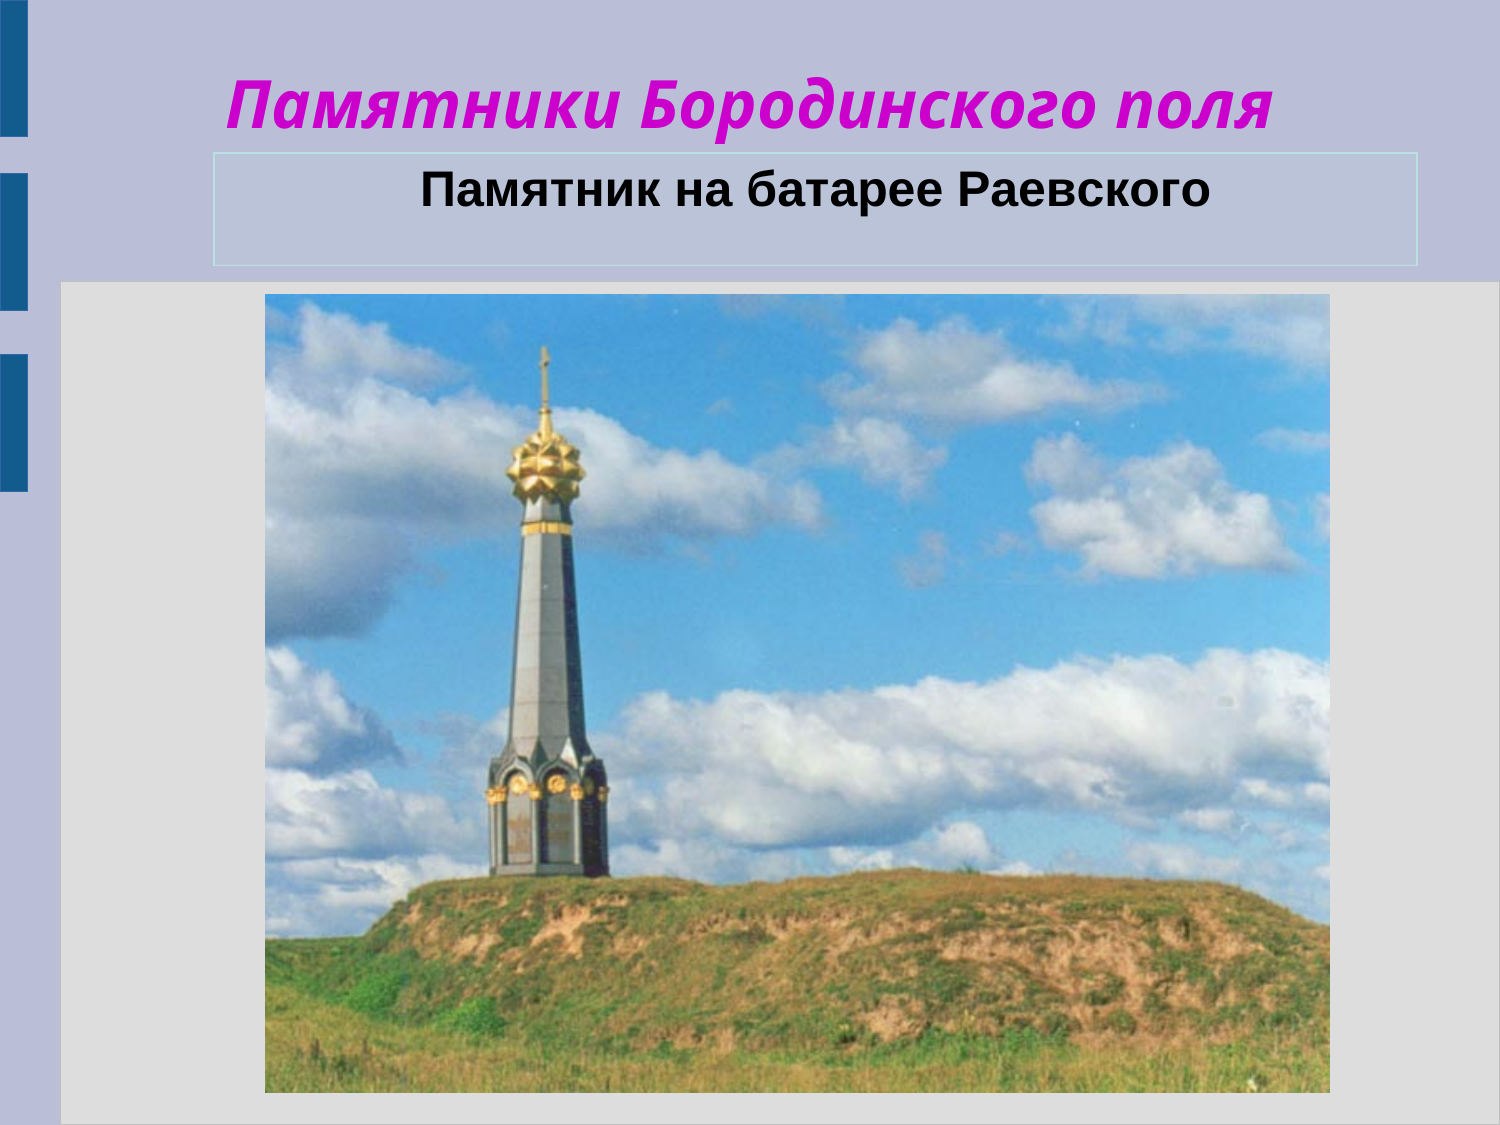

# Памятники Бородинского поля
Памятник на батарее Раевского